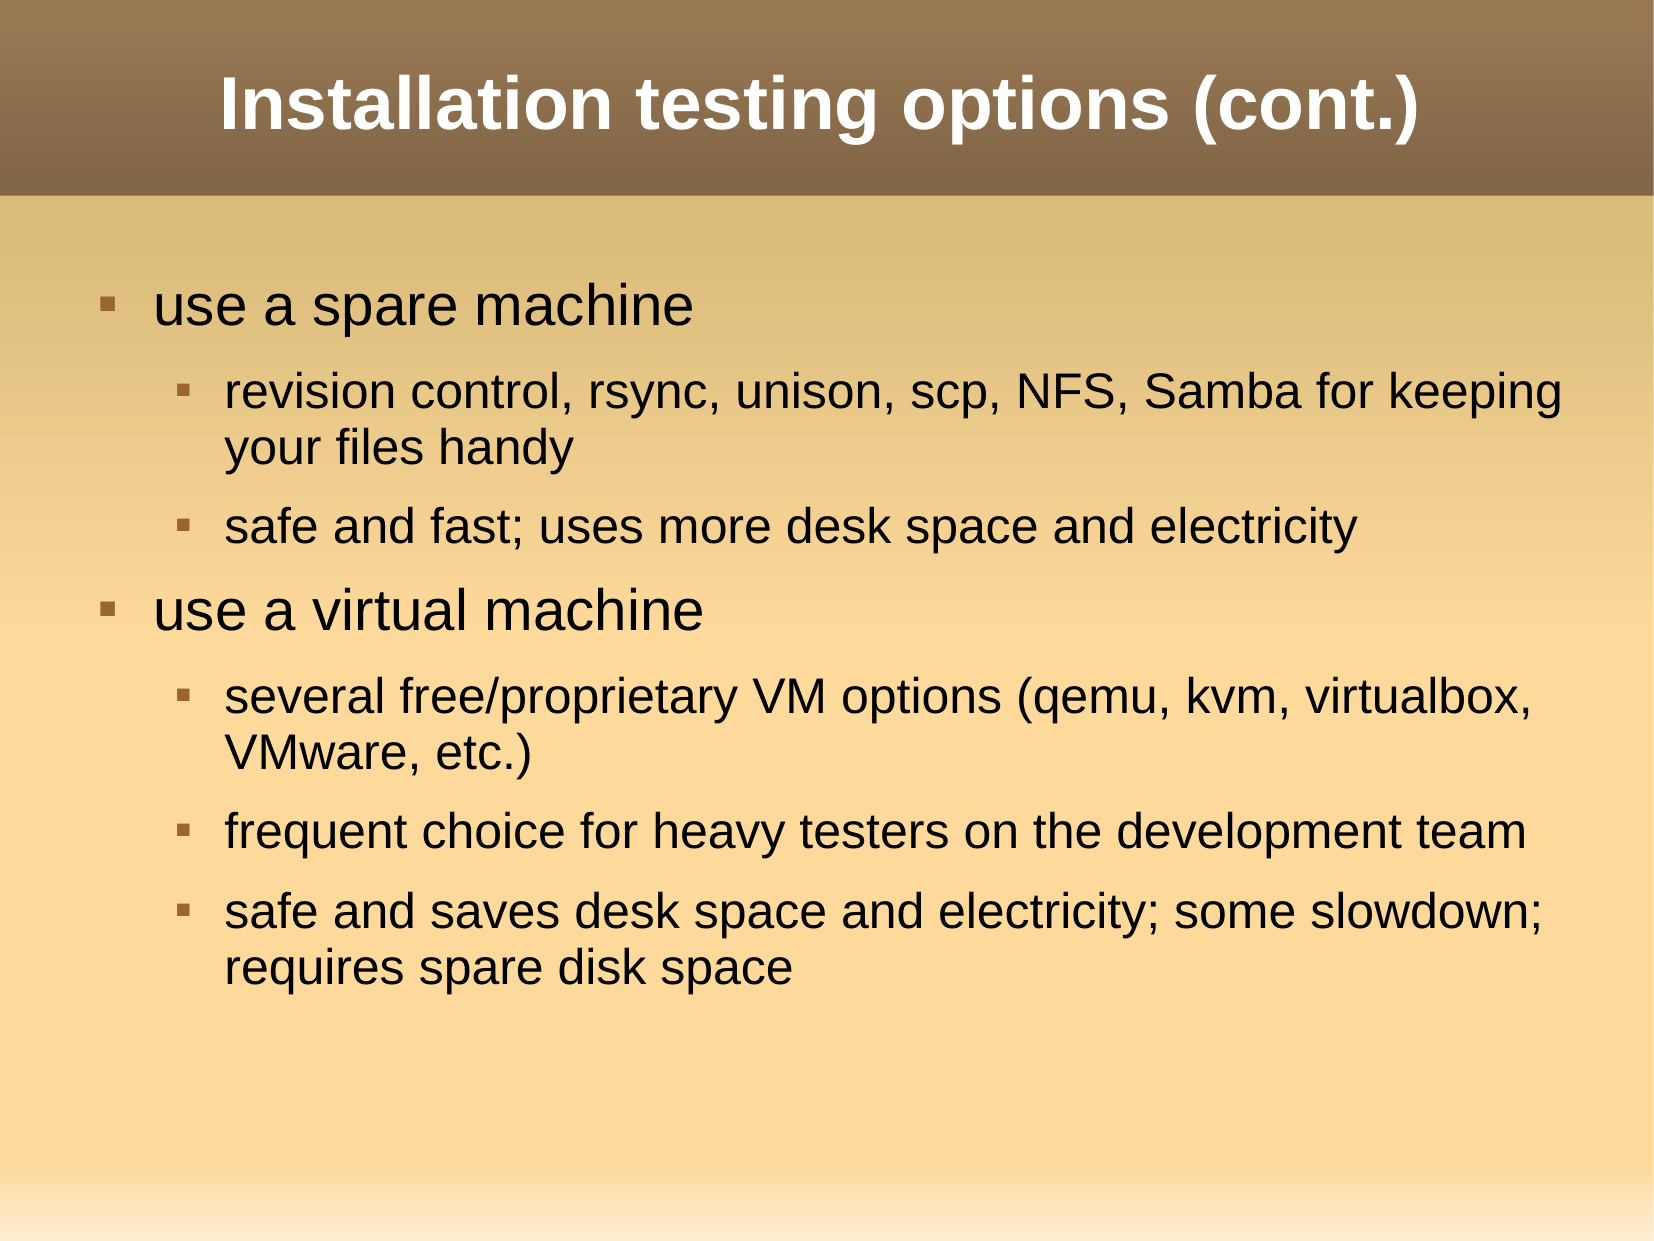

# Installation testing options (cont.)
use a spare machine
revision control, rsync, unison, scp, NFS, Samba for keeping your files handy
safe and fast; uses more desk space and electricity
use a virtual machine
several free/proprietary VM options (qemu, kvm, virtualbox, VMware, etc.)
frequent choice for heavy testers on the development team
safe and saves desk space and electricity; some slowdown; requires spare disk space